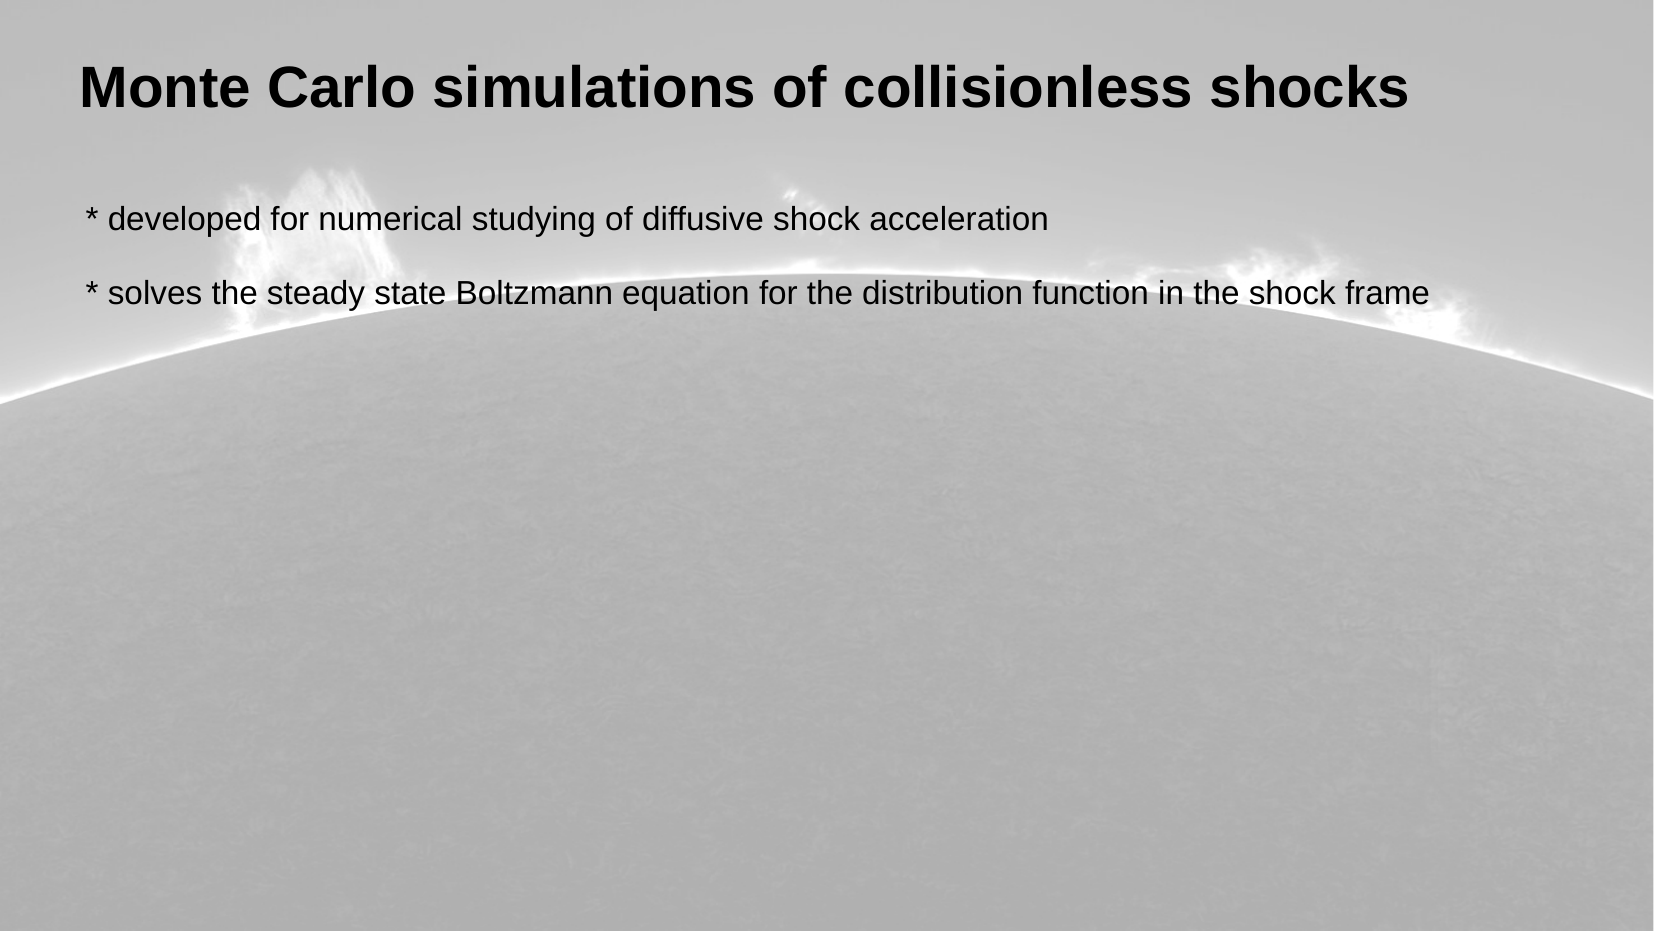

Monte Carlo simulations of collisionless shocks
* developed for numerical studying of diffusive shock acceleration
* solves the steady state Boltzmann equation for the distribution function in the shock frame